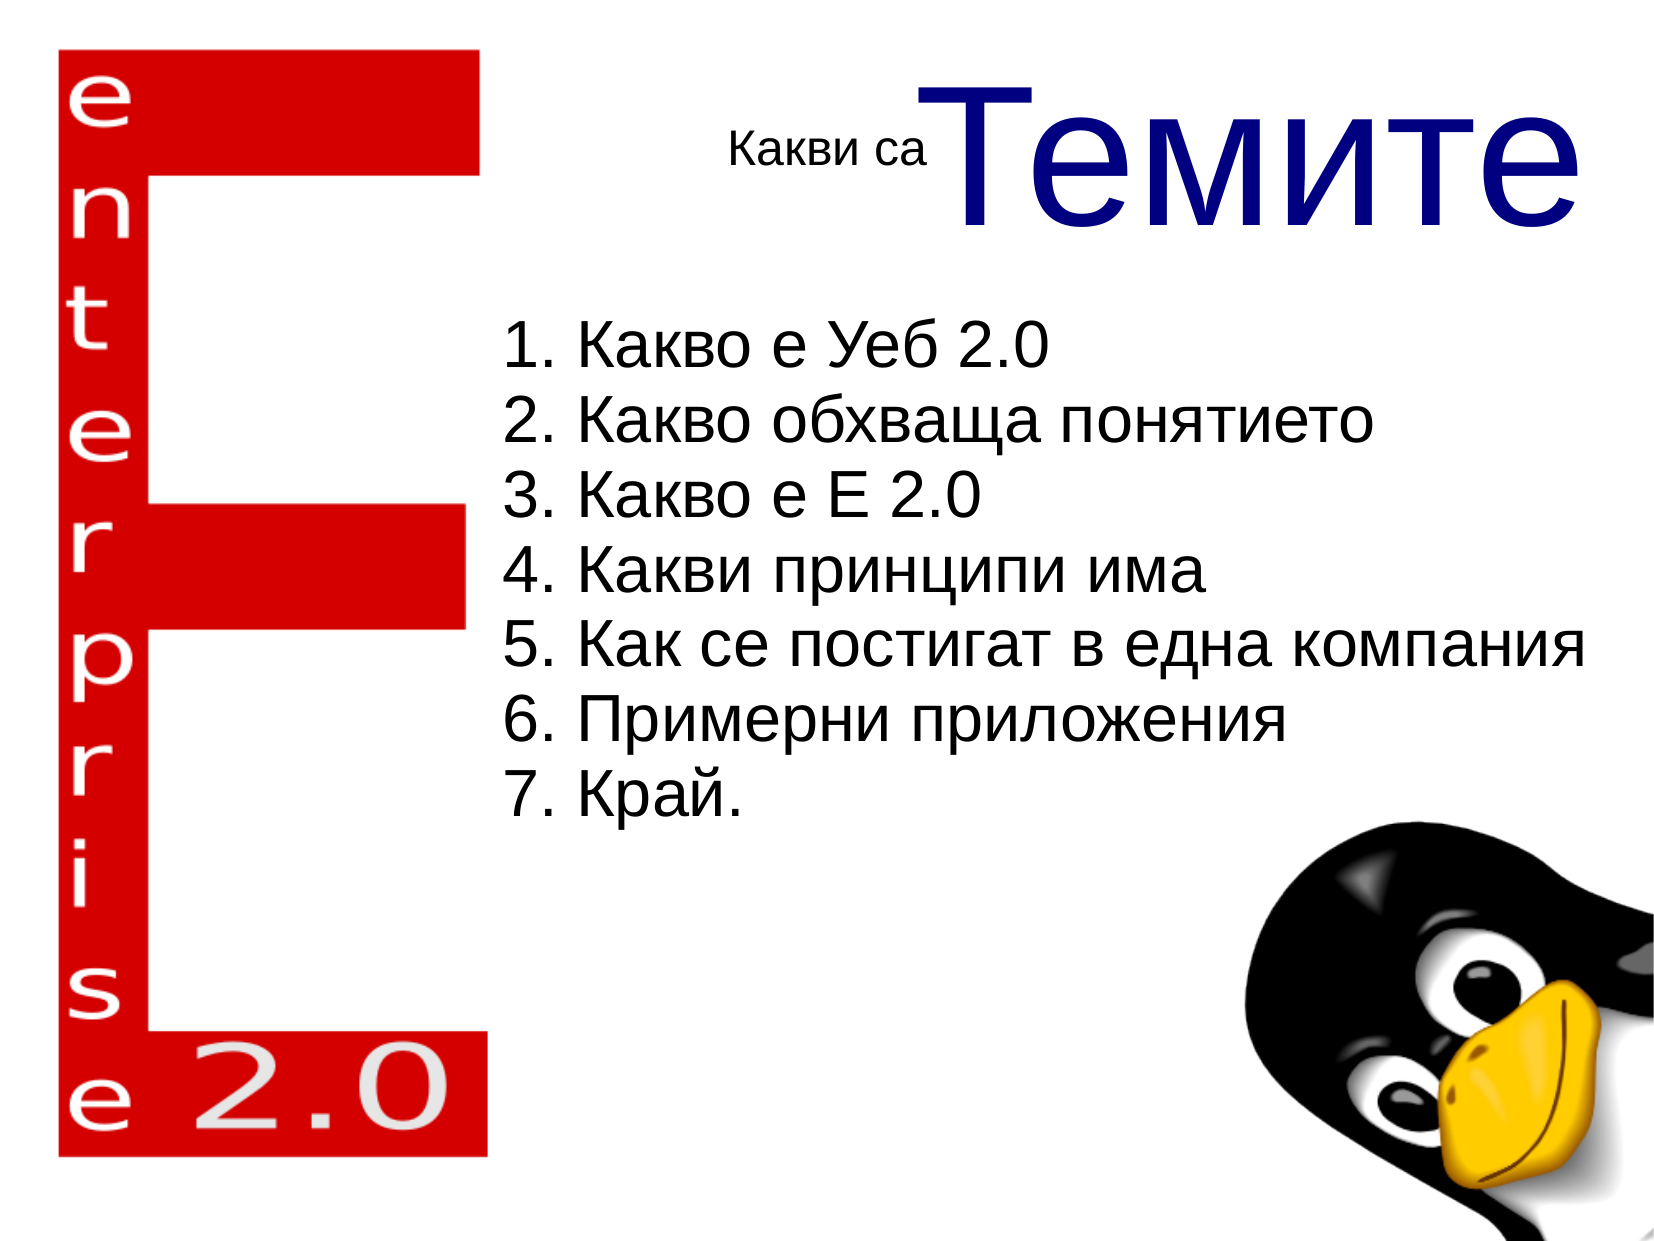

Темите
Какви са
1. Какво е Уеб 2.0
2. Какво обхваща понятието
3. Какво е Е 2.0
4. Какви принципи има
5. Как се постигат в една компания
6. Примерни приложения
7. Край.